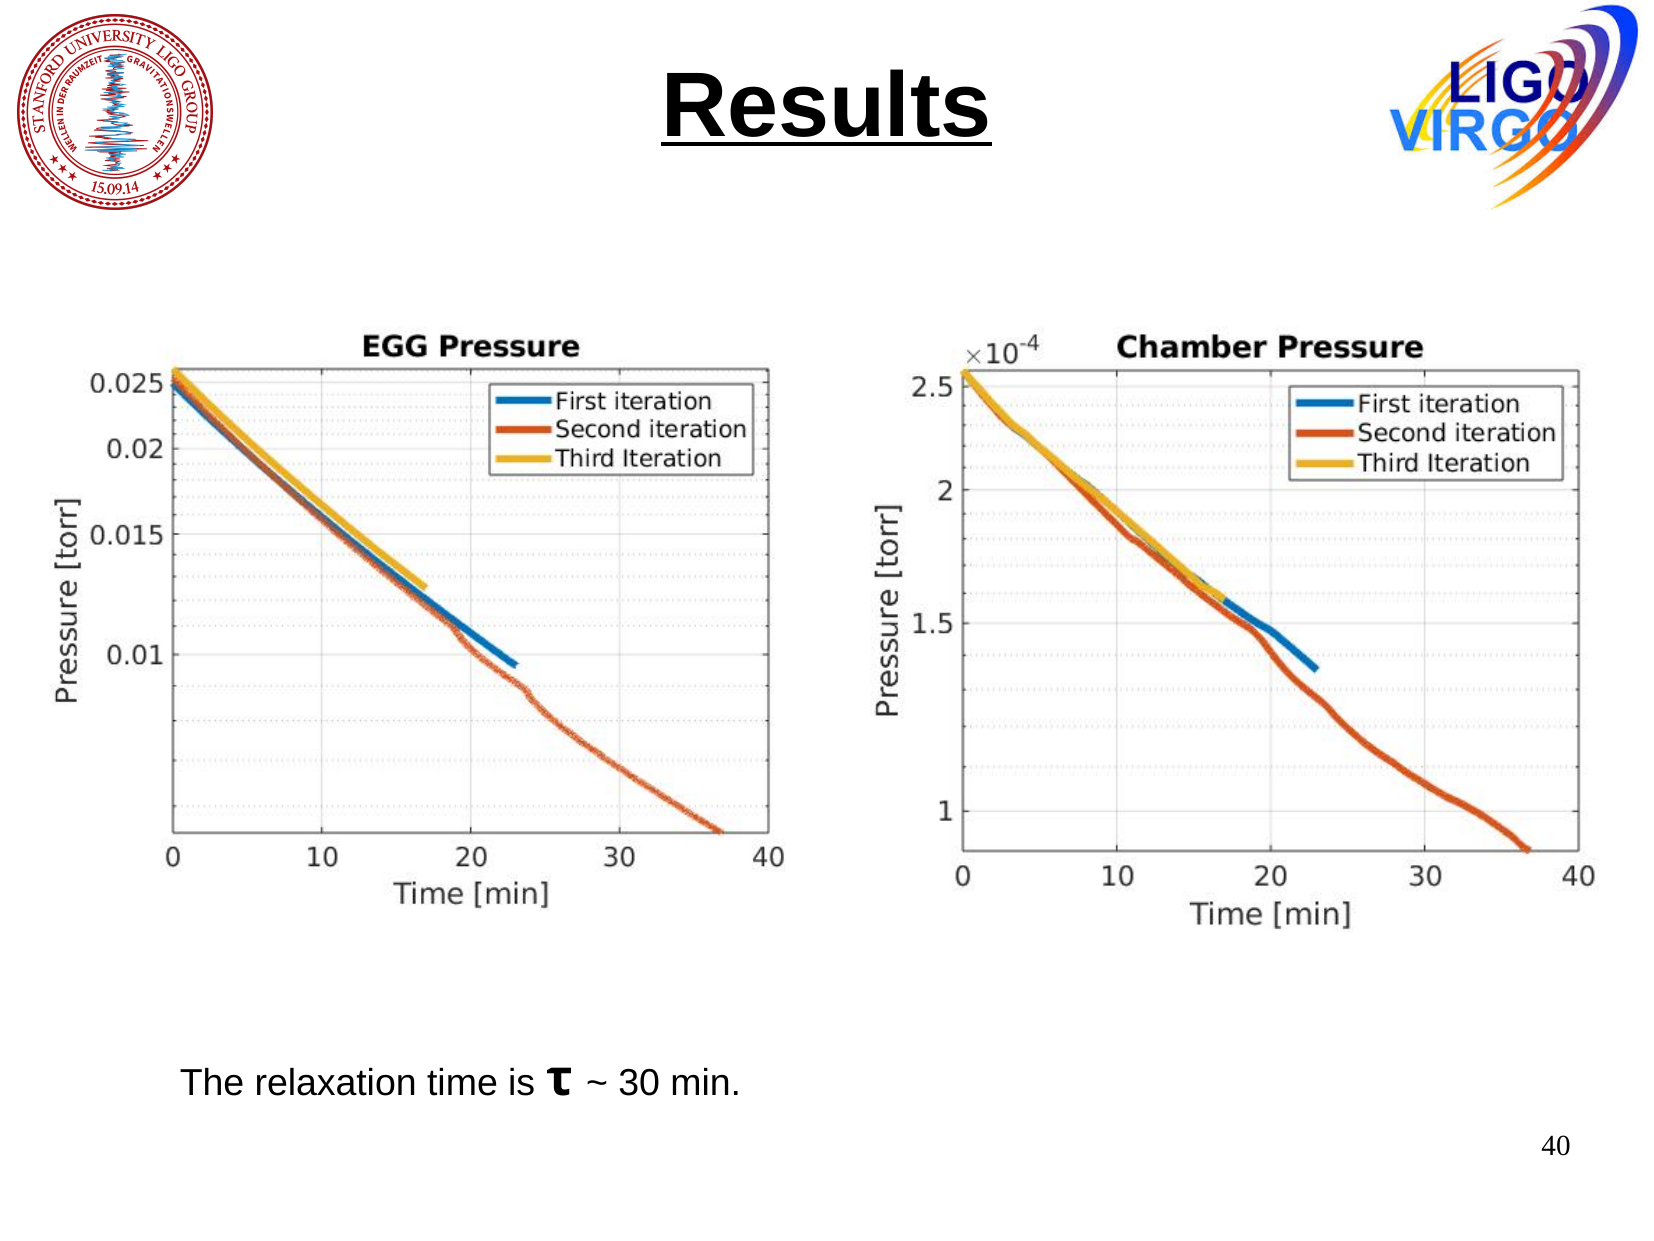

Results
The relaxation time is τ ~ 30 min.
40